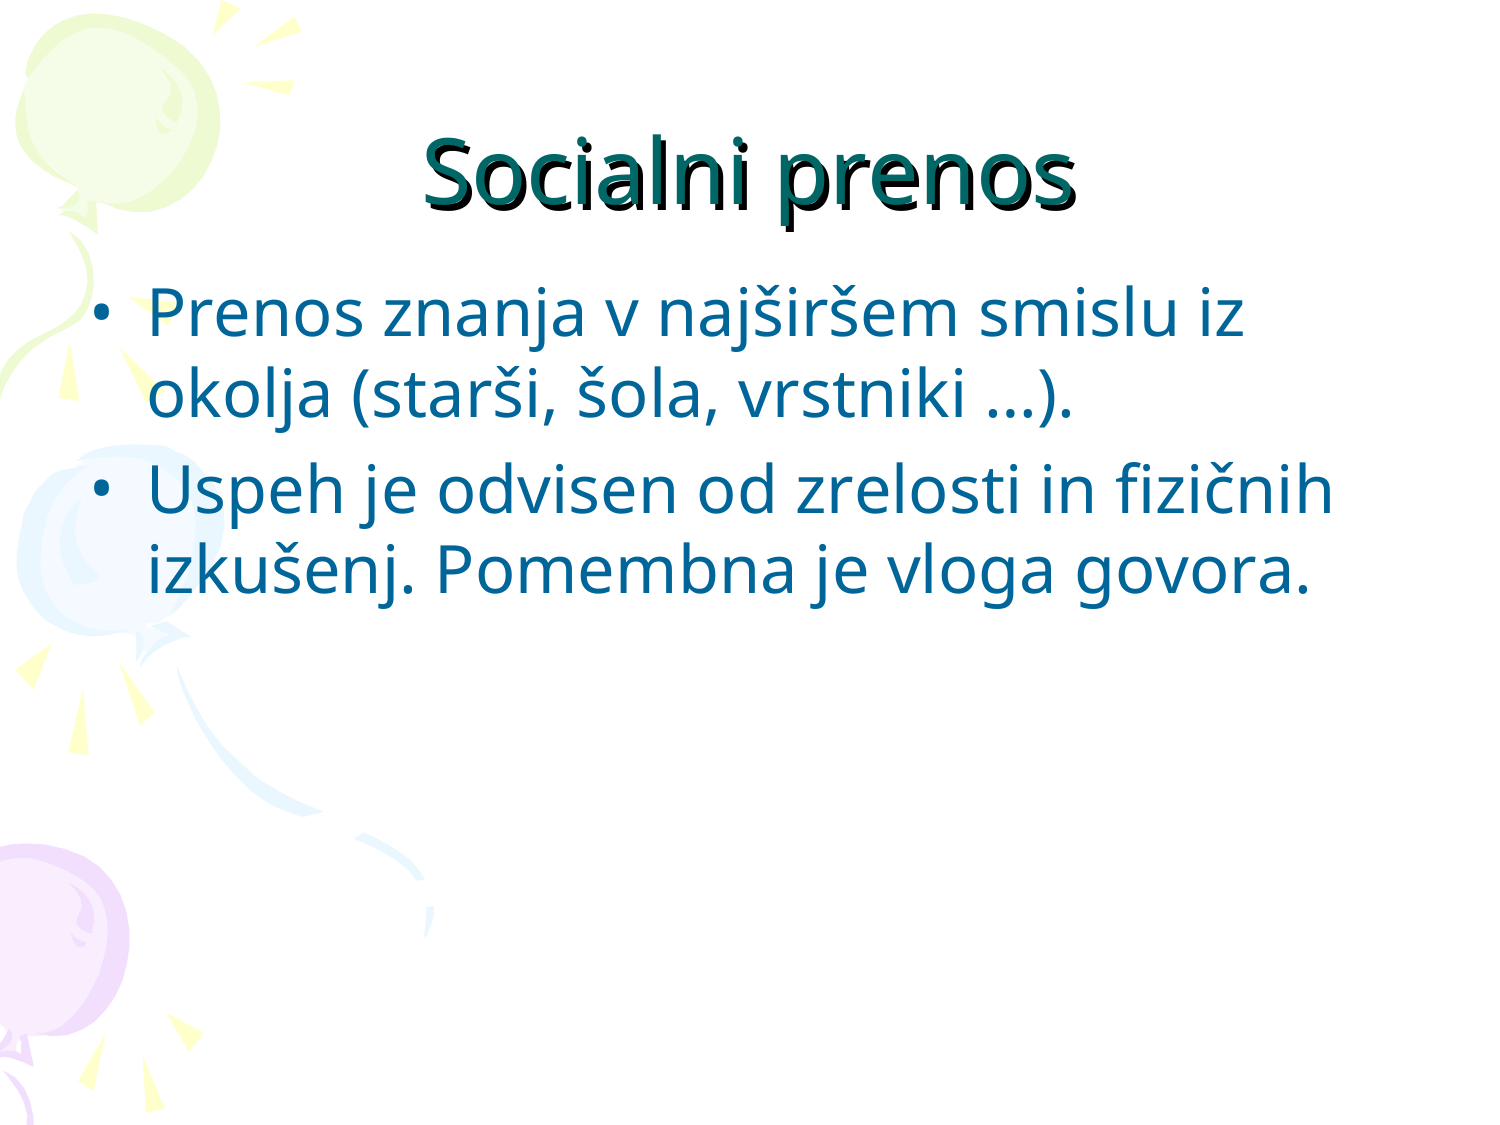

# Socialni prenos
Prenos znanja v najširšem smislu iz okolja (starši, šola, vrstniki …).
Uspeh je odvisen od zrelosti in fizičnih izkušenj. Pomembna je vloga govora.